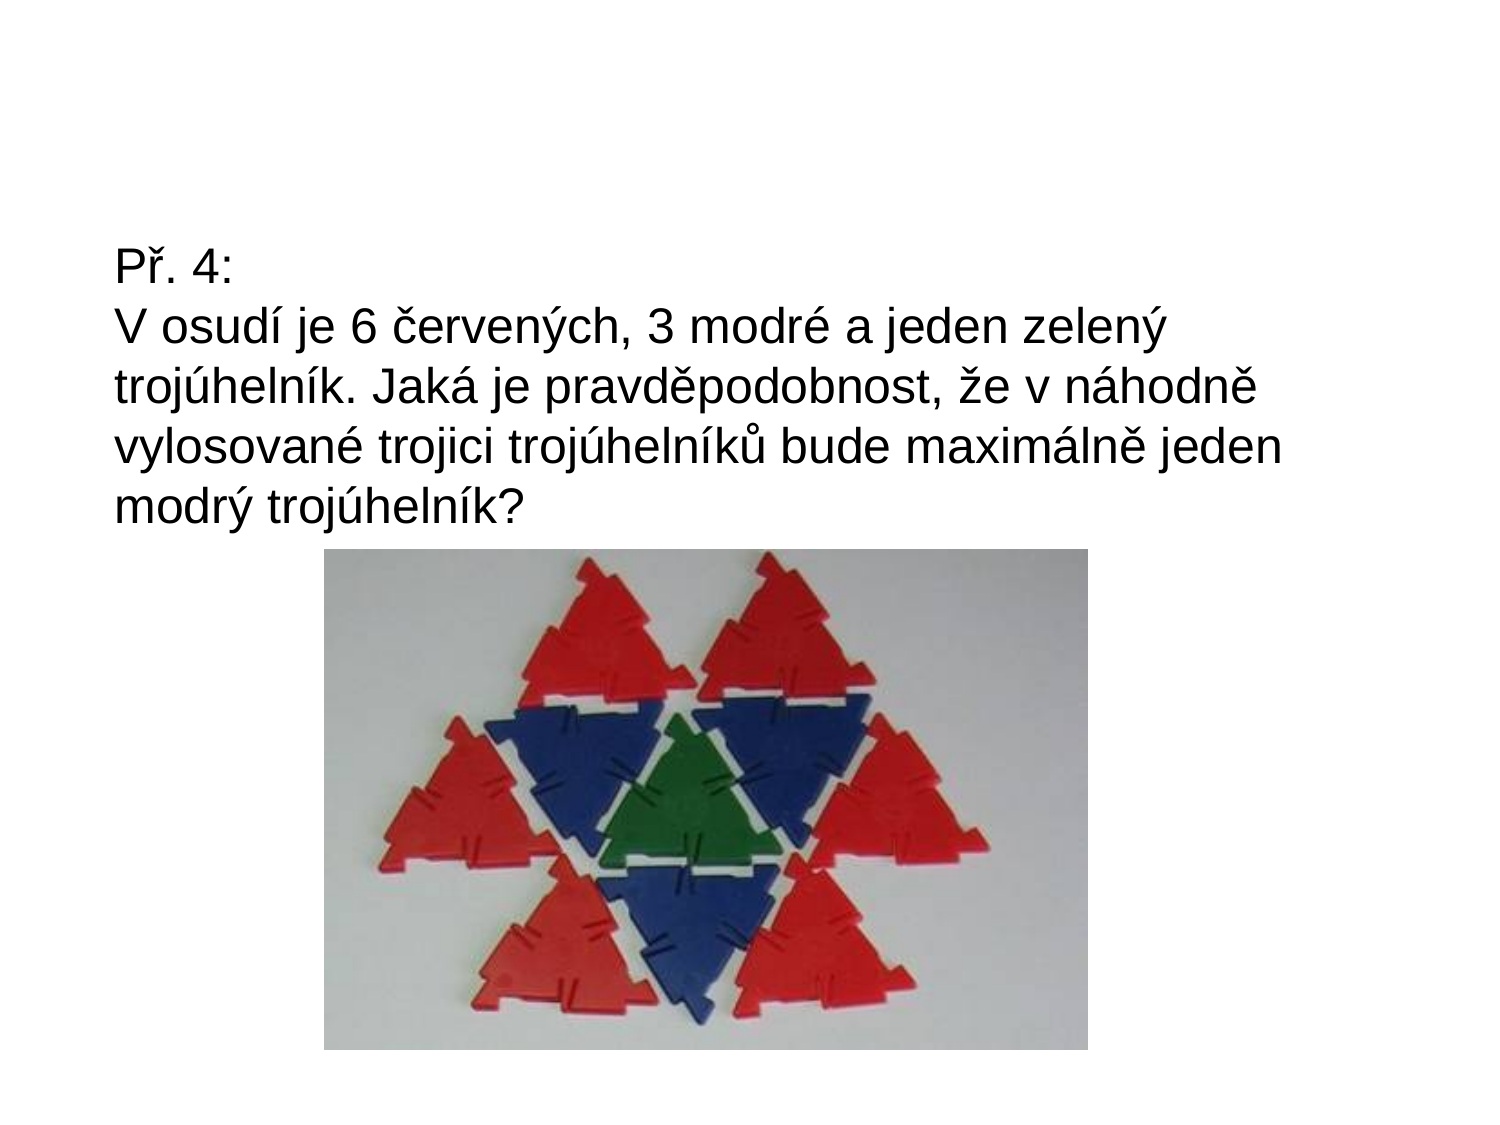

Př. 4:
V osudí je 6 červených, 3 modré a jeden zelený trojúhelník. Jaká je pravděpodobnost, že v náhodně vylosované trojici trojúhelníků bude maximálně jeden modrý trojúhelník?